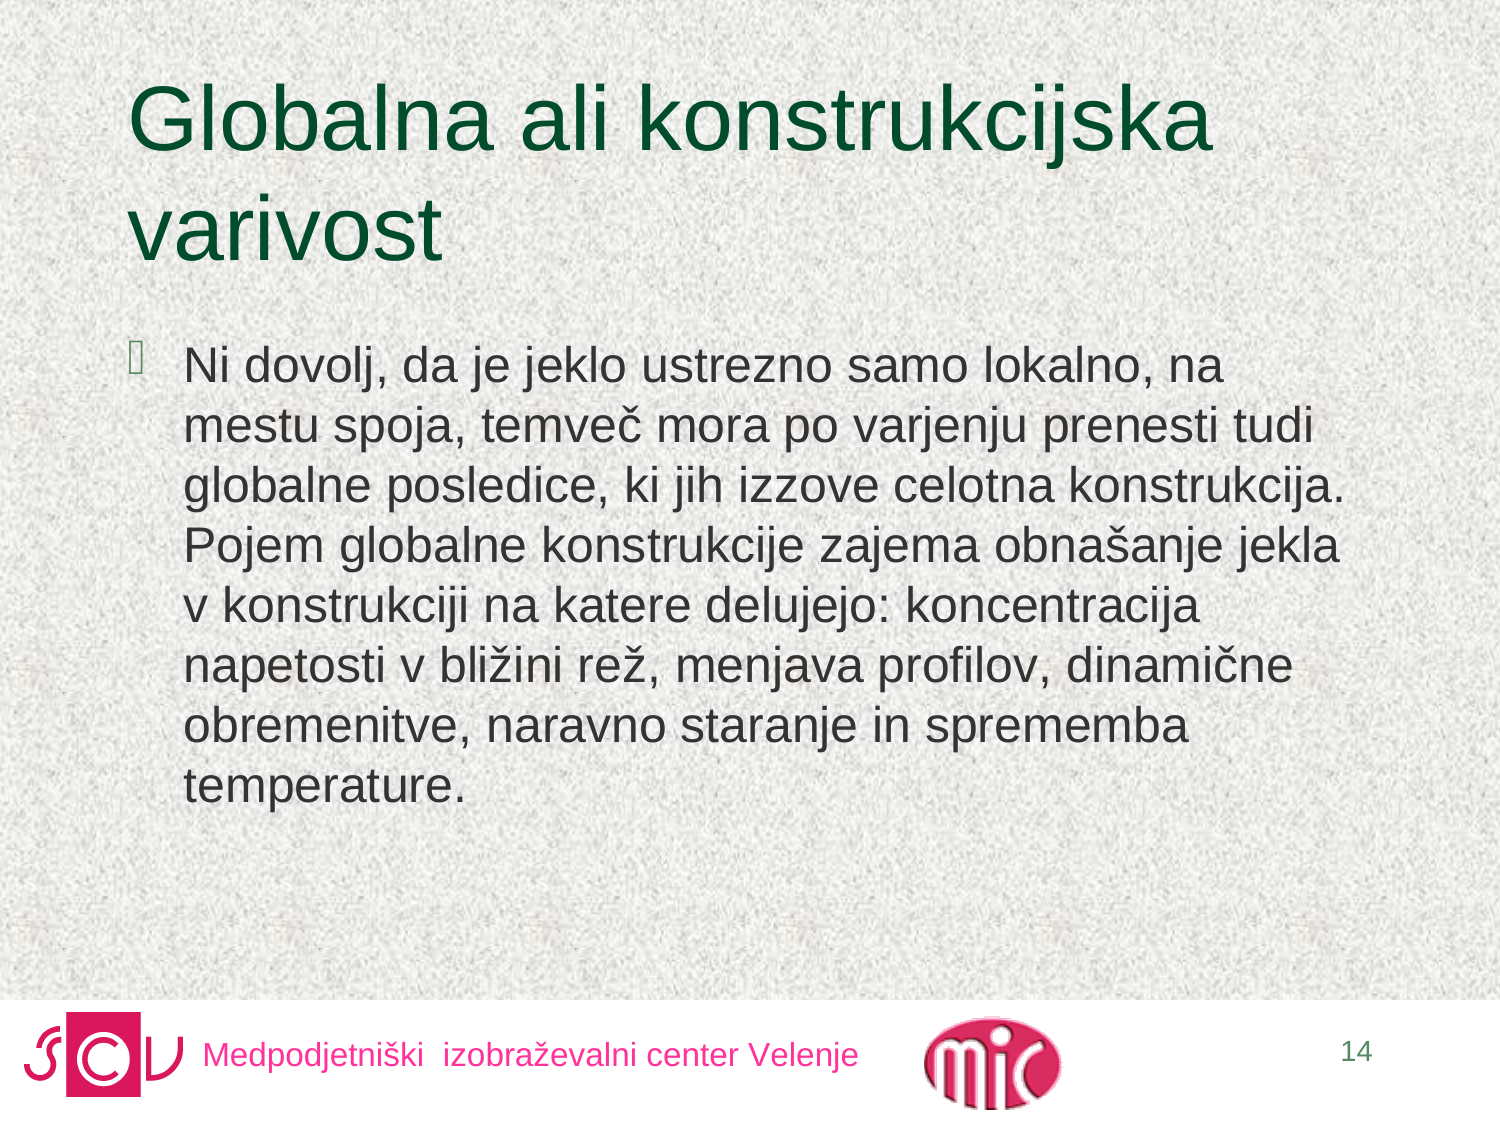

# Globalna ali konstrukcijska varivost
Ni dovolj, da je jeklo ustrezno samo lokalno, na mestu spoja, temveč mora po varjenju prenesti tudi globalne posledice, ki jih izzove celotna konstrukcija. Pojem globalne konstrukcije zajema obnašanje jekla v konstrukciji na katere delujejo: koncentracija napetosti v bližini rež, menjava profilov, dinamične obremenitve, naravno staranje in sprememba temperature.